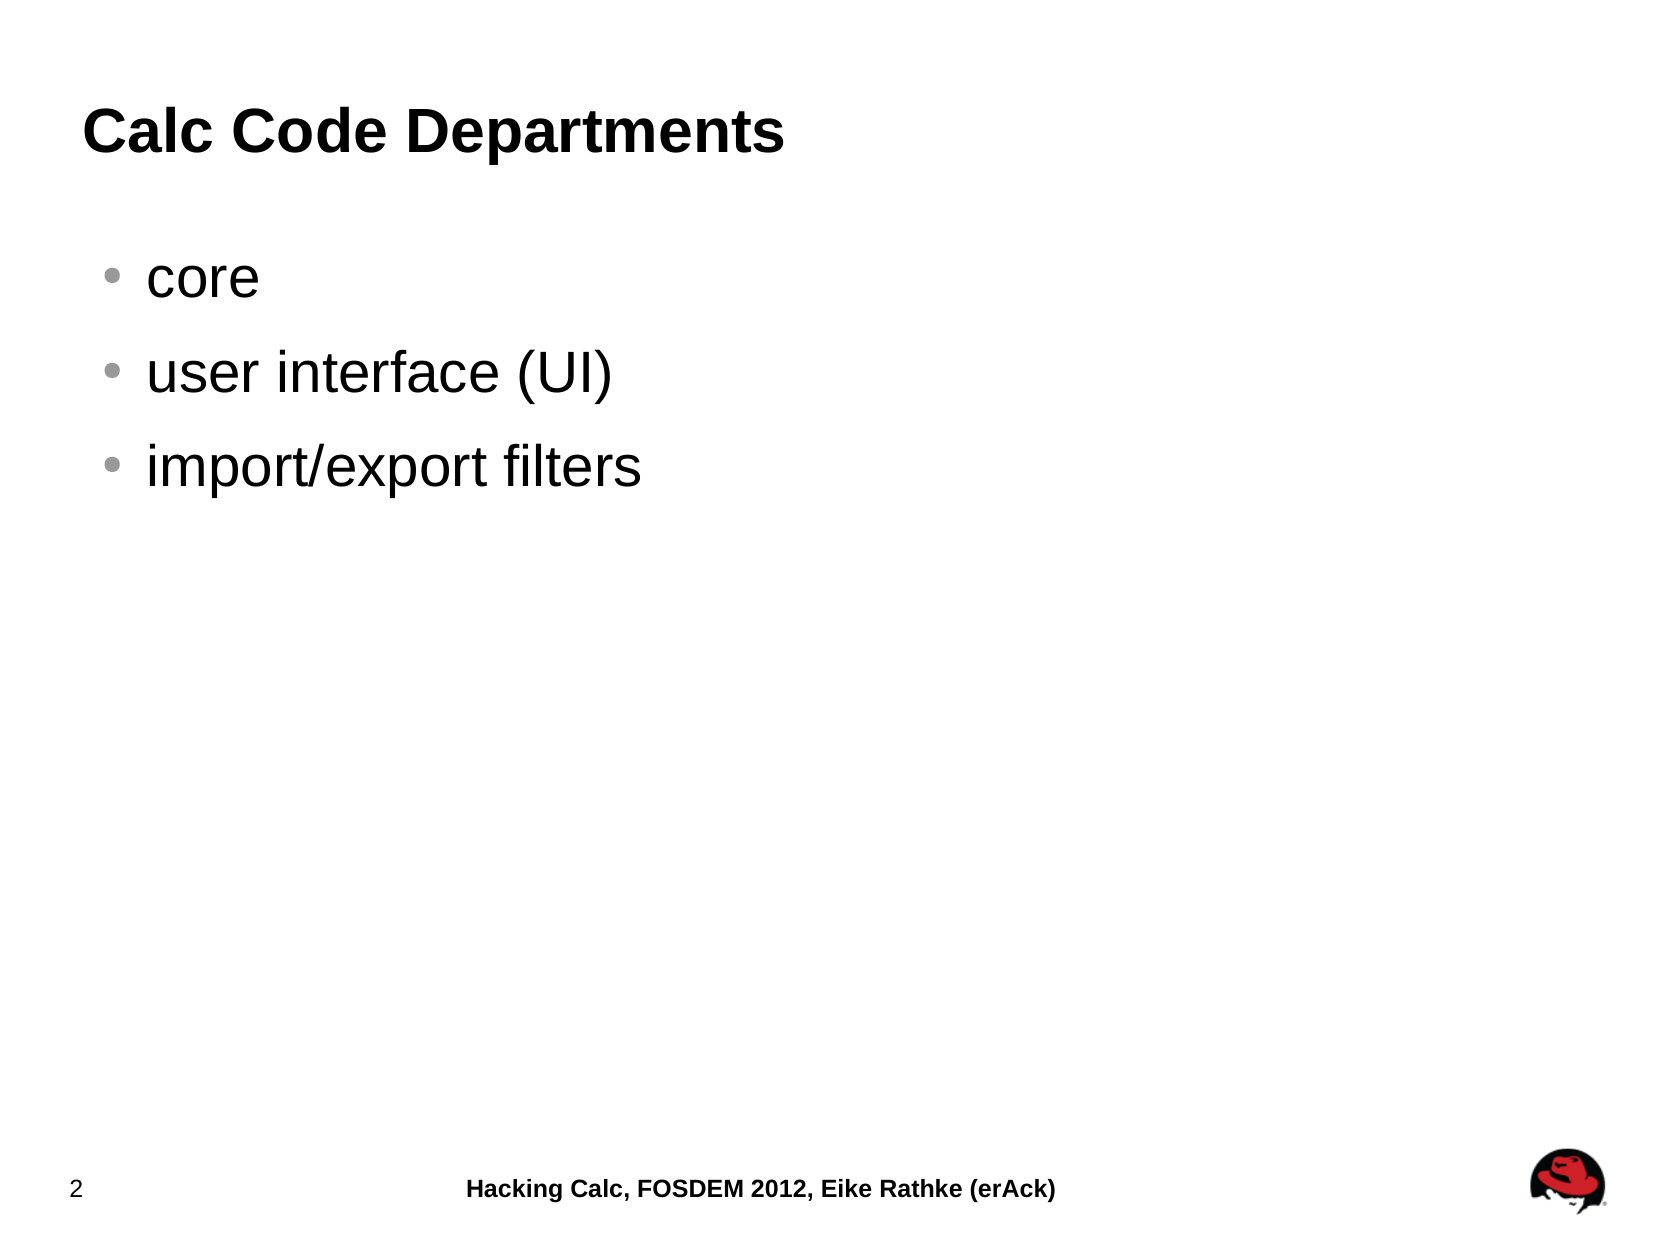

# Calc Code Departments
core
user interface (UI)
import/export filters